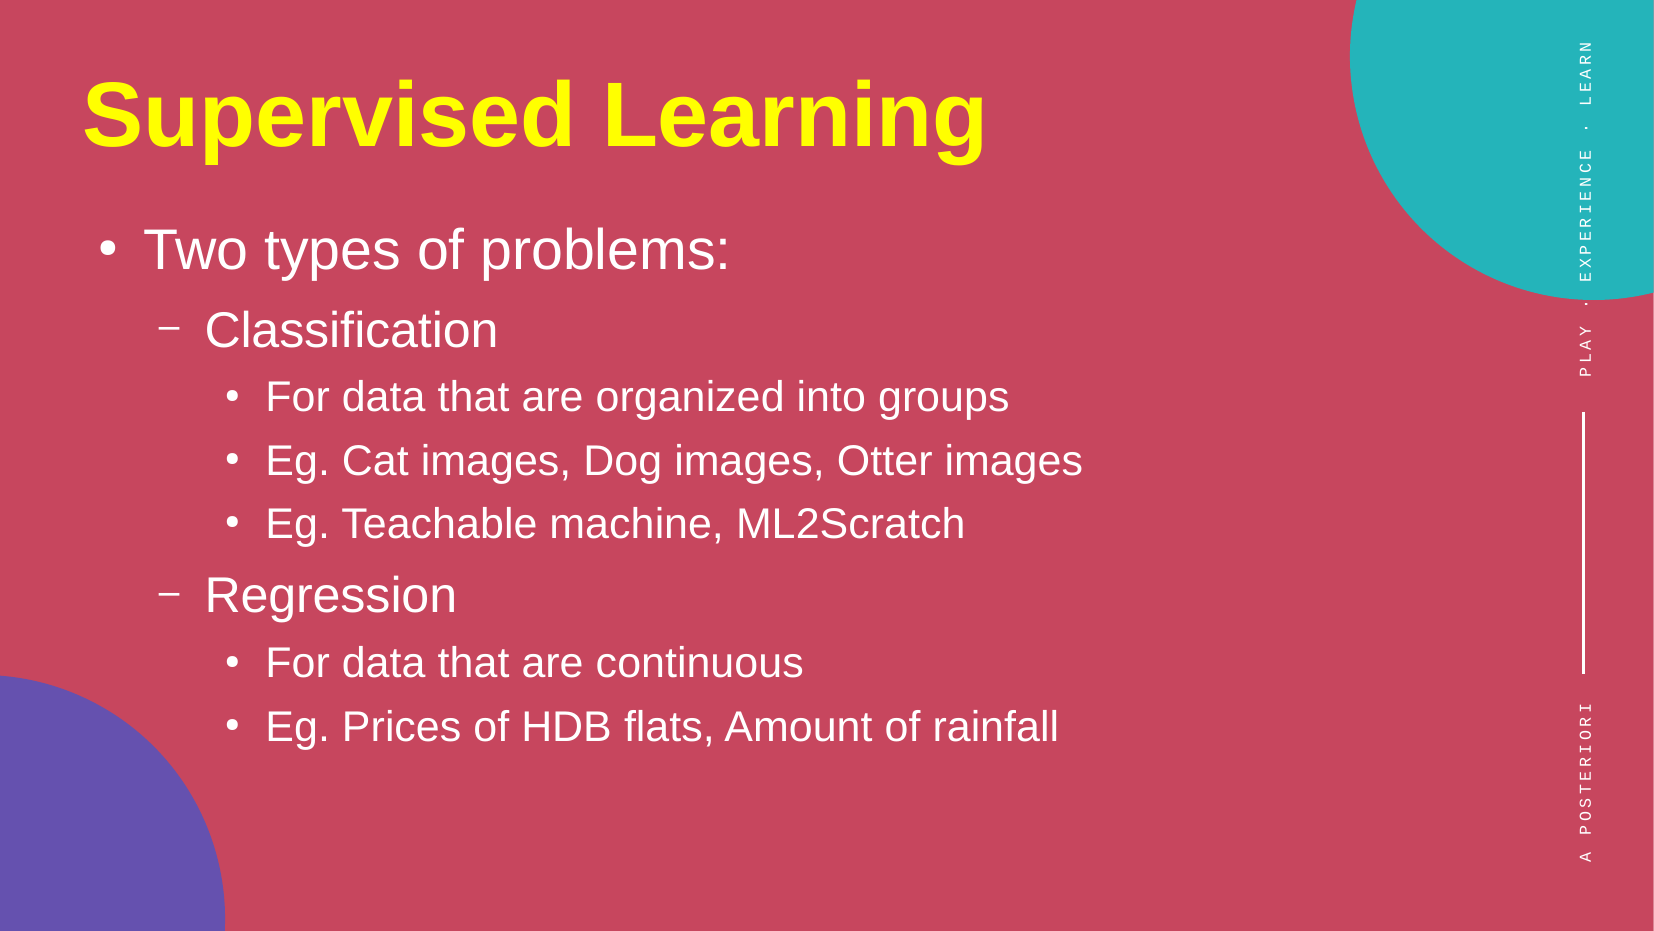

# Supervised Learning
Two types of problems:
Classification
For data that are organized into groups
Eg. Cat images, Dog images, Otter images
Eg. Teachable machine, ML2Scratch
Regression
For data that are continuous
Eg. Prices of HDB flats, Amount of rainfall